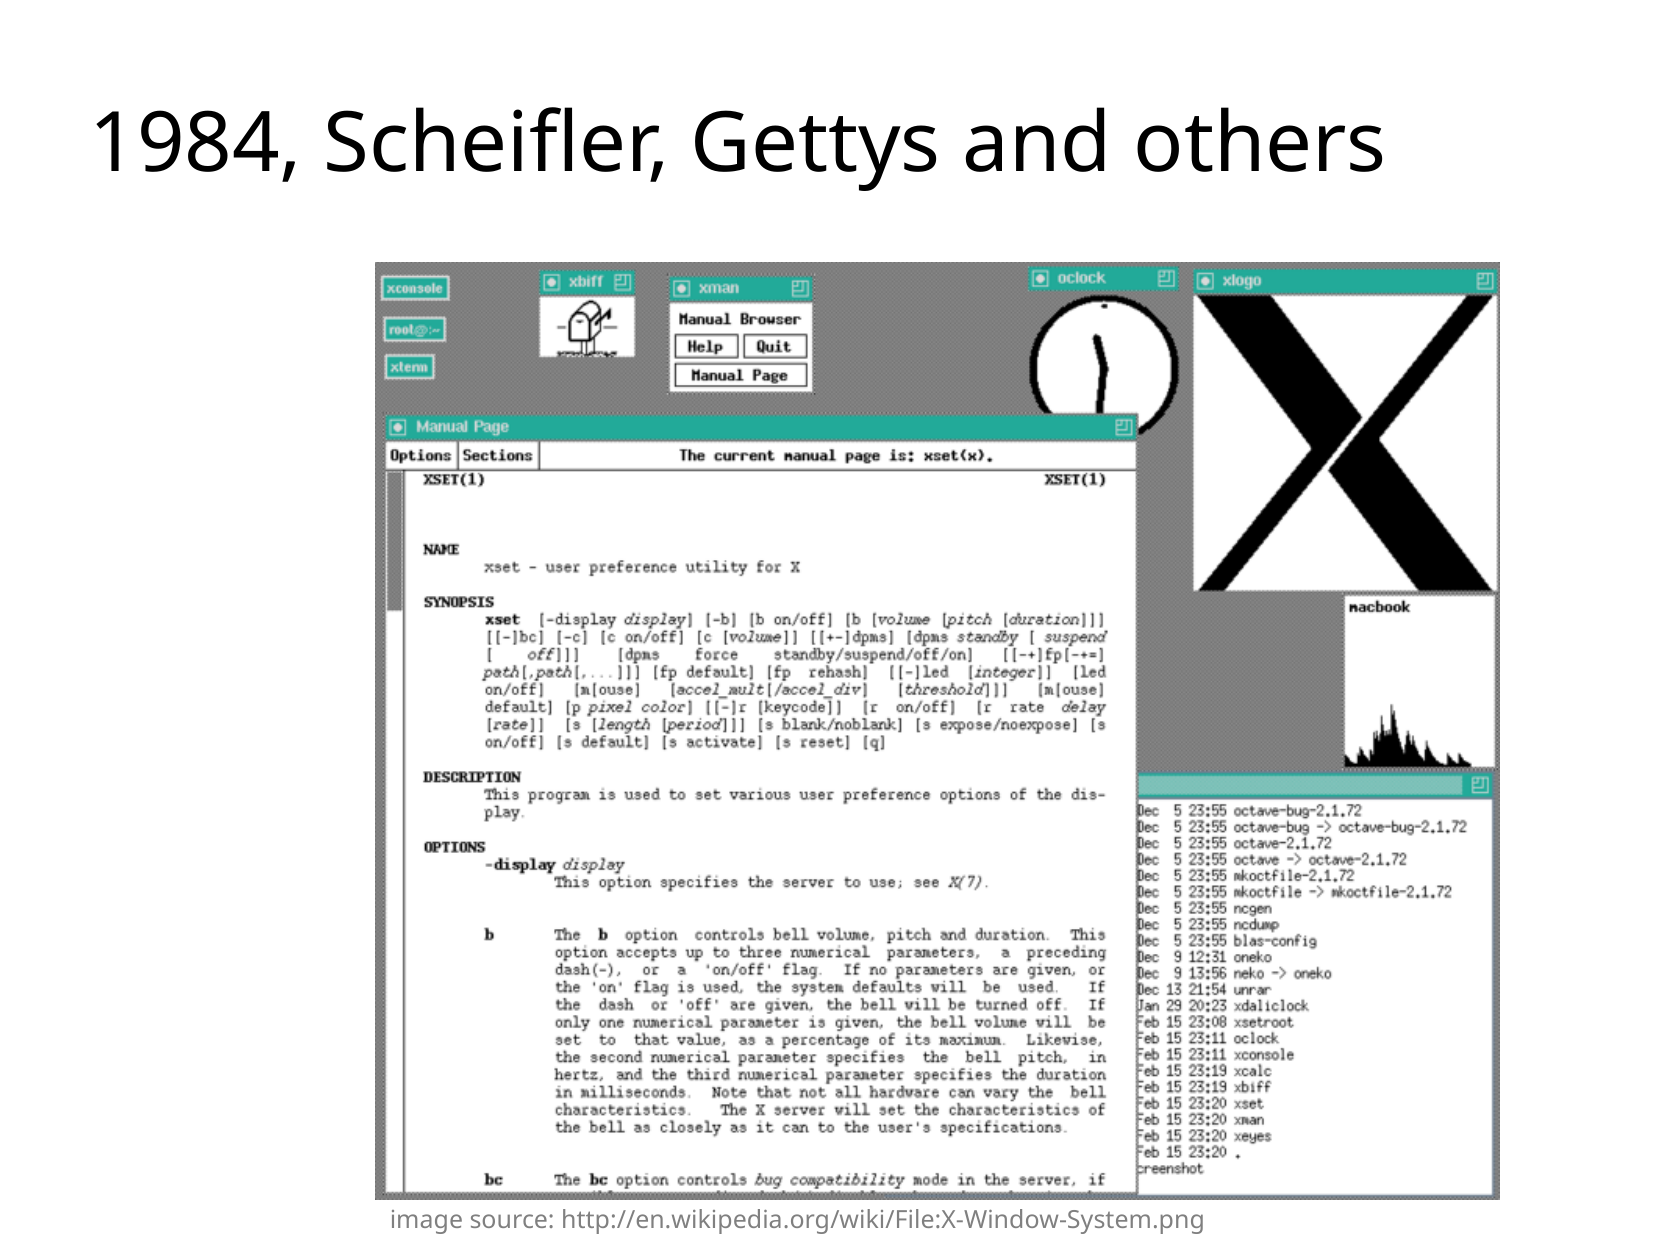

1984, Scheifler, Gettys and others
image source: http://en.wikipedia.org/wiki/File:X-Window-System.png